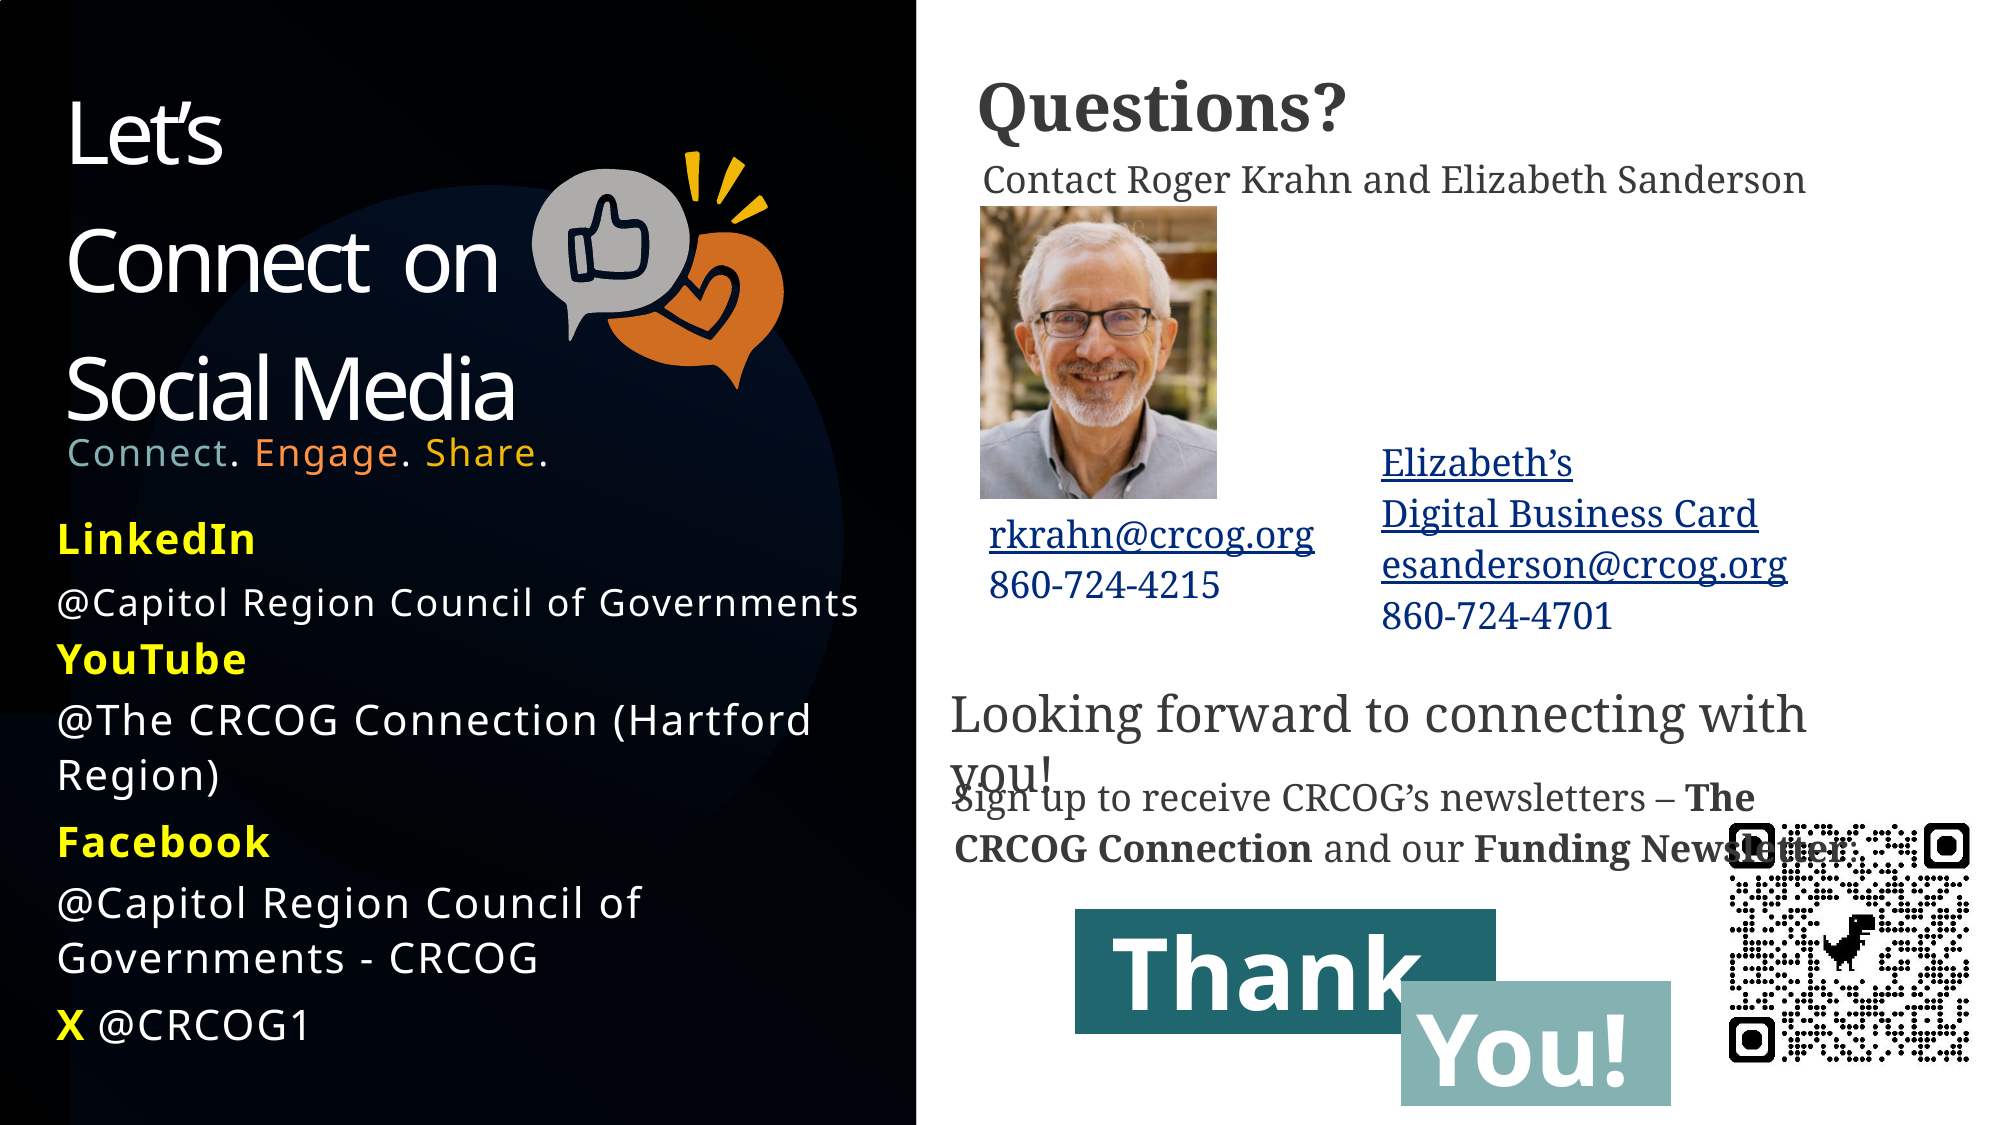

Let’s Connect on Social Media
Questions?
Contact Roger Krahn and Elizabeth Sanderson
You.
Connect. Engage. Share.
Elizabeth’sDigital Business Card
esanderson@crcog.org
860-724-4701
rkrahn@crcog.org
860-724-4215
LinkedIn
@Capitol Region Council of Governments
YouTube
@The CRCOG Connection (Hartford Region)
Looking forward to connecting with you!
Sign up to receive CRCOG’s newsletters – The CRCOG Connection and our Funding Newsletter:
Facebook
@Capitol Region Council of Governments - CRCOG
Thank
You!
X @CRCOG1